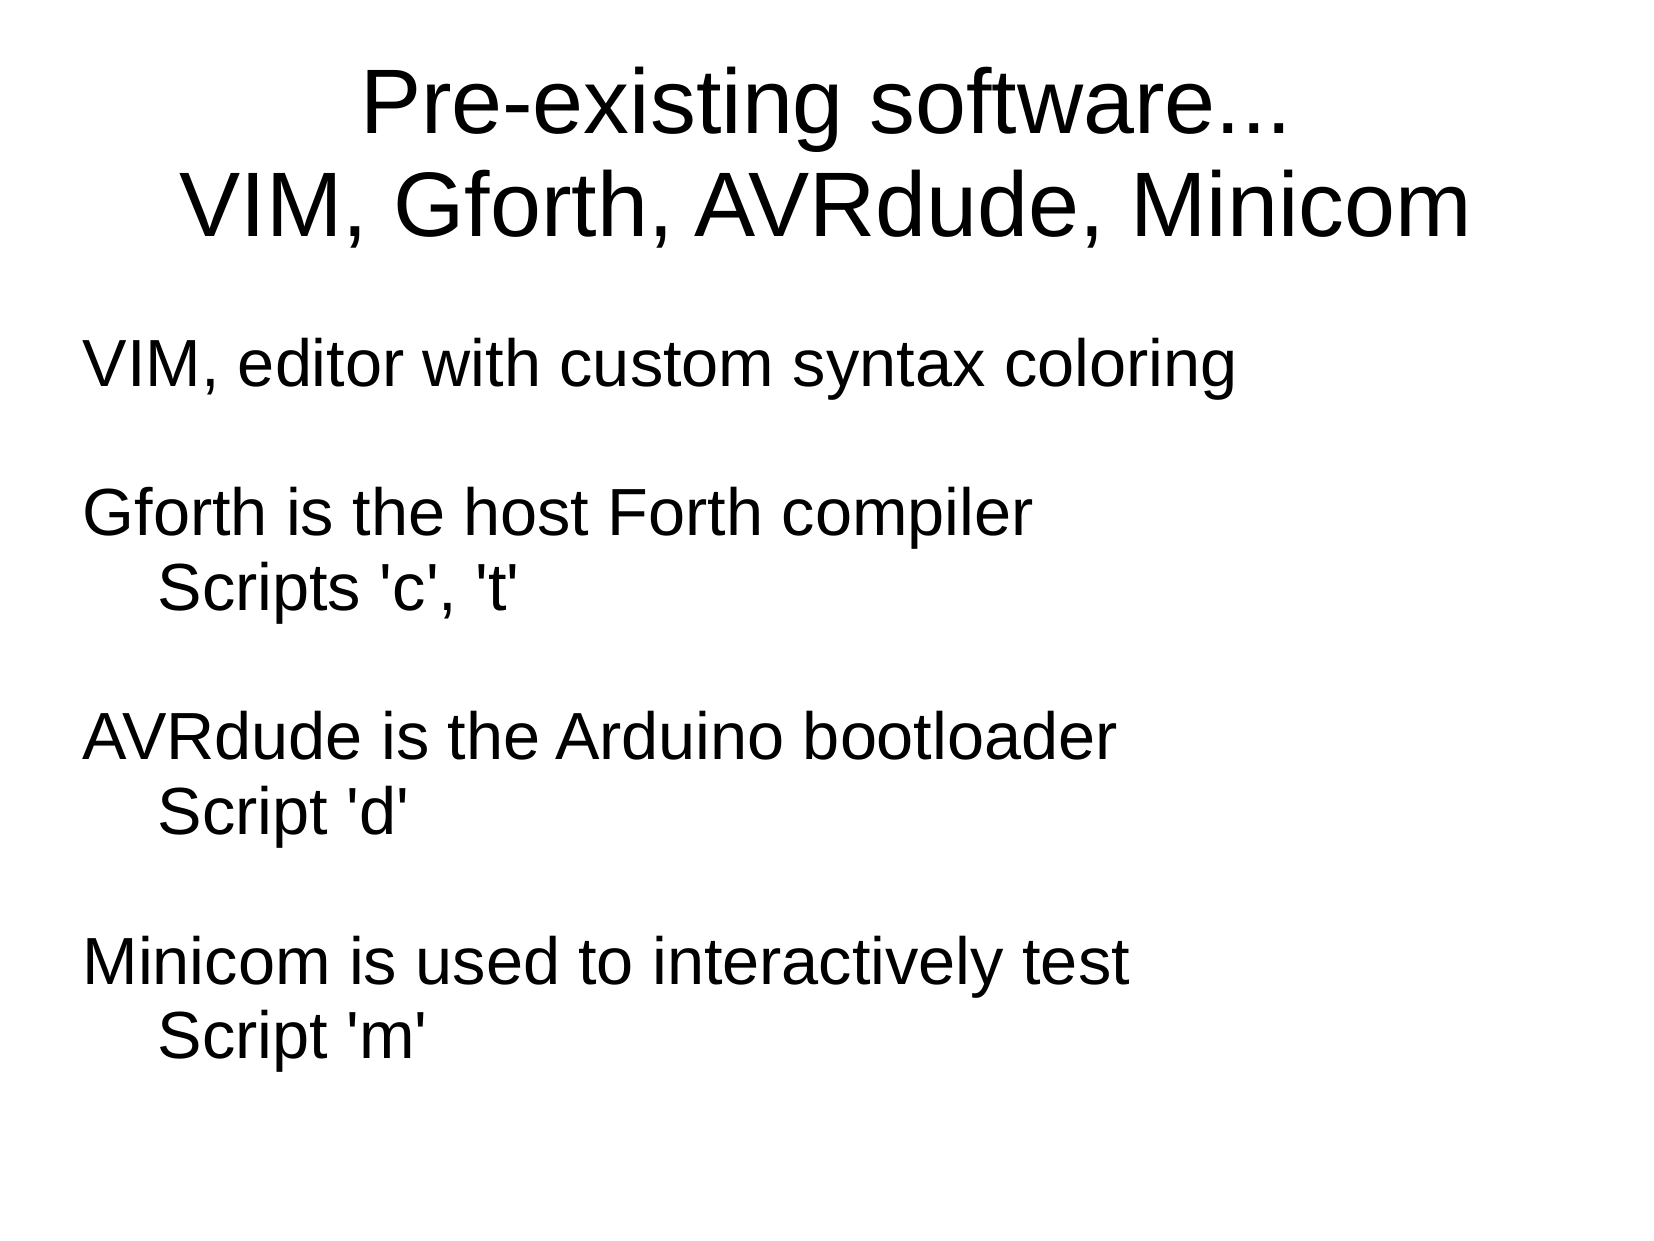

# Pre-existing software... VIM, Gforth, AVRdude, Minicom
VIM, editor with custom syntax coloring
Gforth is the host Forth compiler
	Scripts 'c', 't'
AVRdude is the Arduino bootloader
	Script 'd'
Minicom is used to interactively test
	Script 'm'